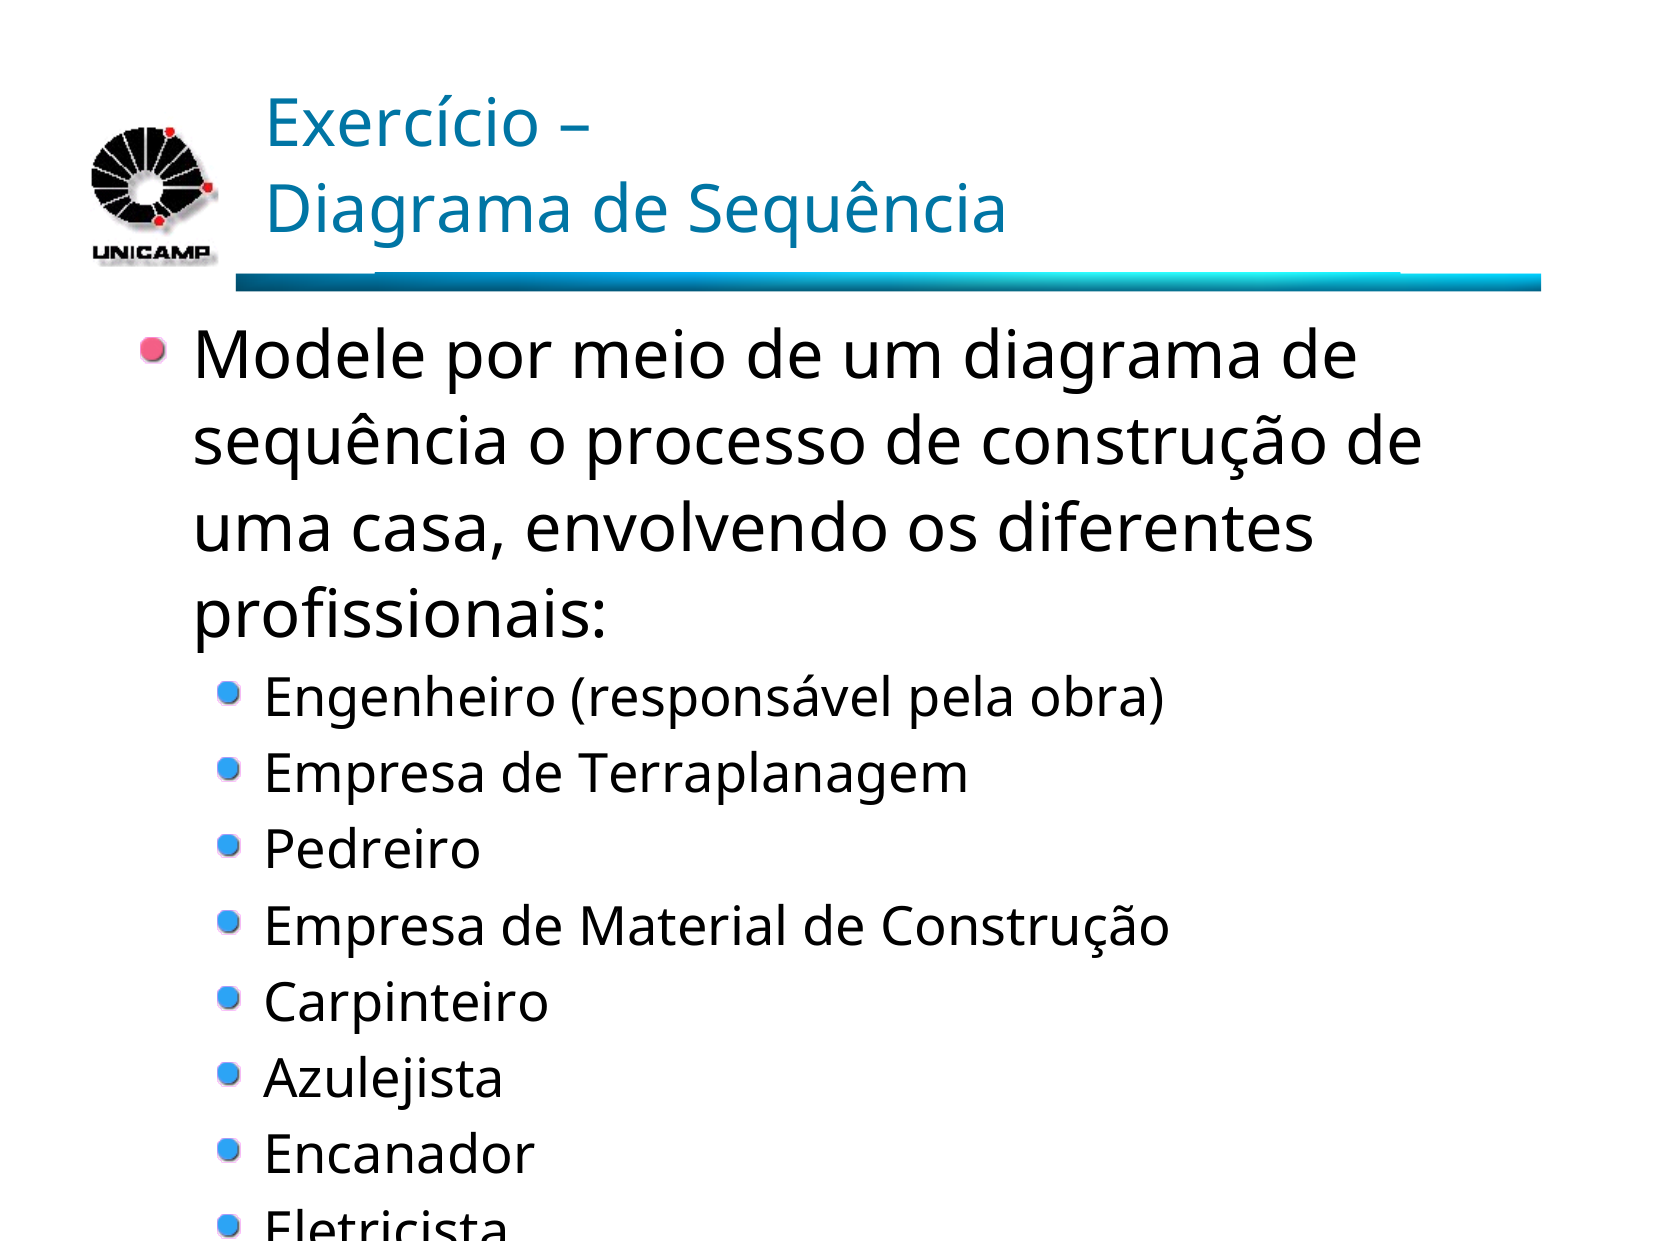

# Exercício – Diagrama de Sequência
Modele por meio de um diagrama de sequência o processo de construção de uma casa, envolvendo os diferentes profissionais:
Engenheiro (responsável pela obra)
Empresa de Terraplanagem
Pedreiro
Empresa de Material de Construção
Carpinteiro
Azulejista
Encanador
Eletricista